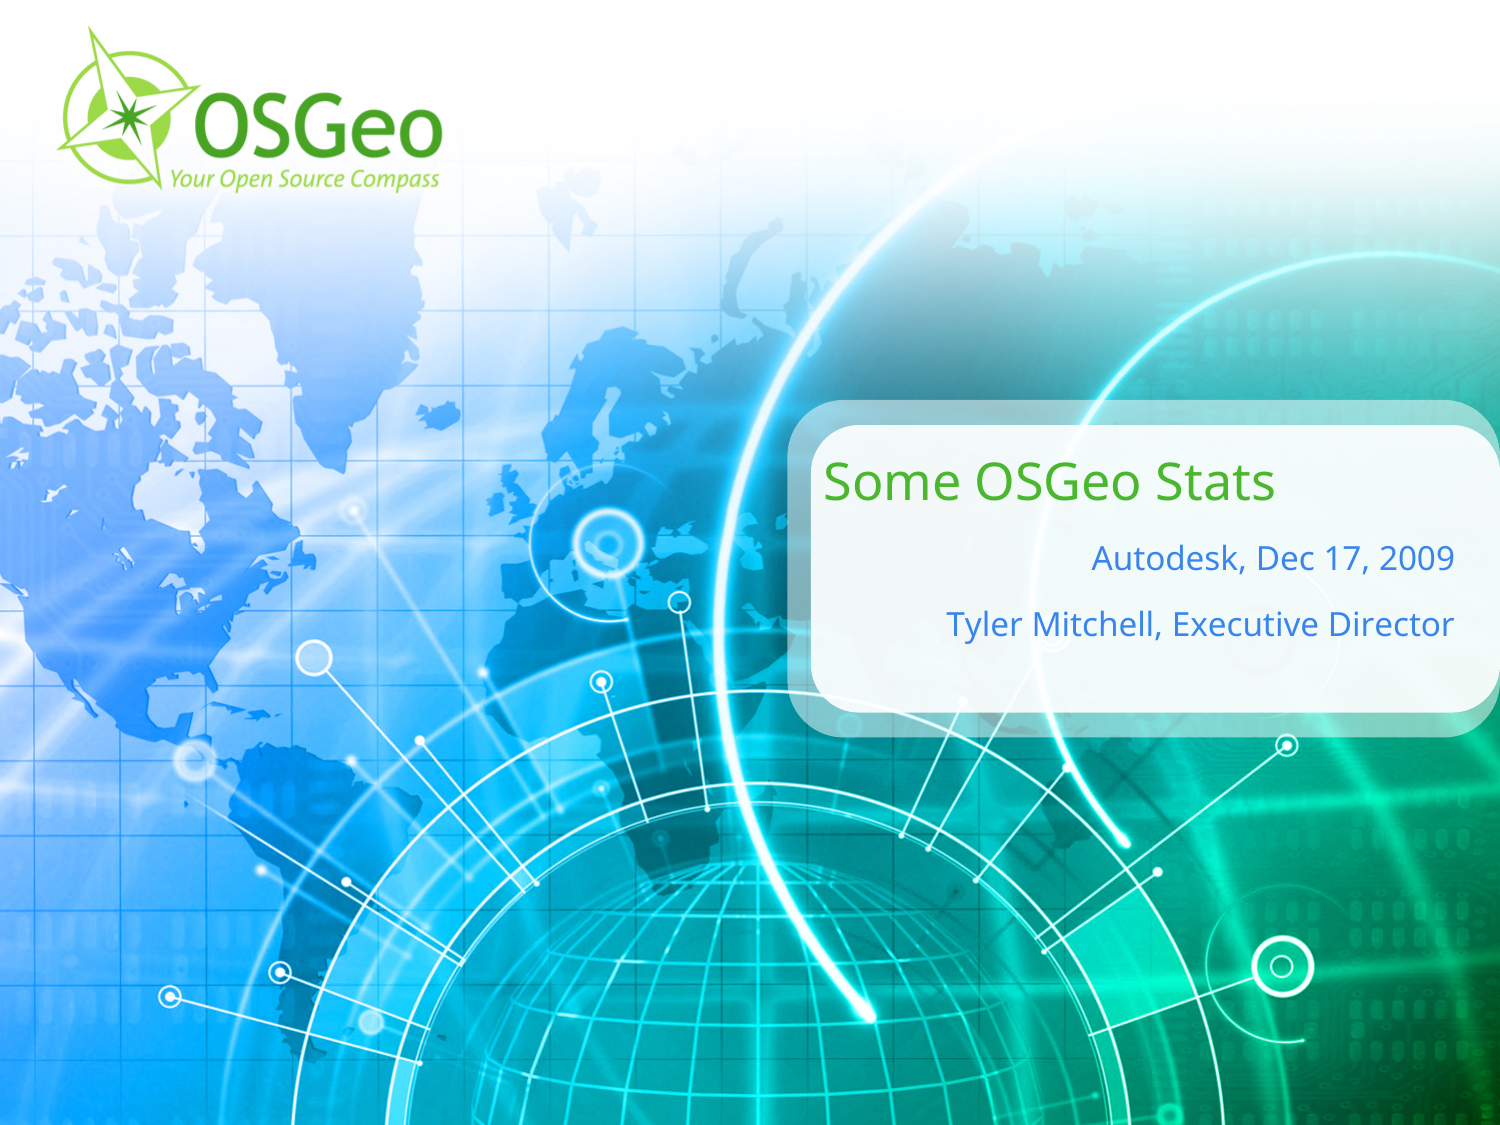

Some OSGeo Stats
Autodesk, Dec 17, 2009
Tyler Mitchell, Executive Director